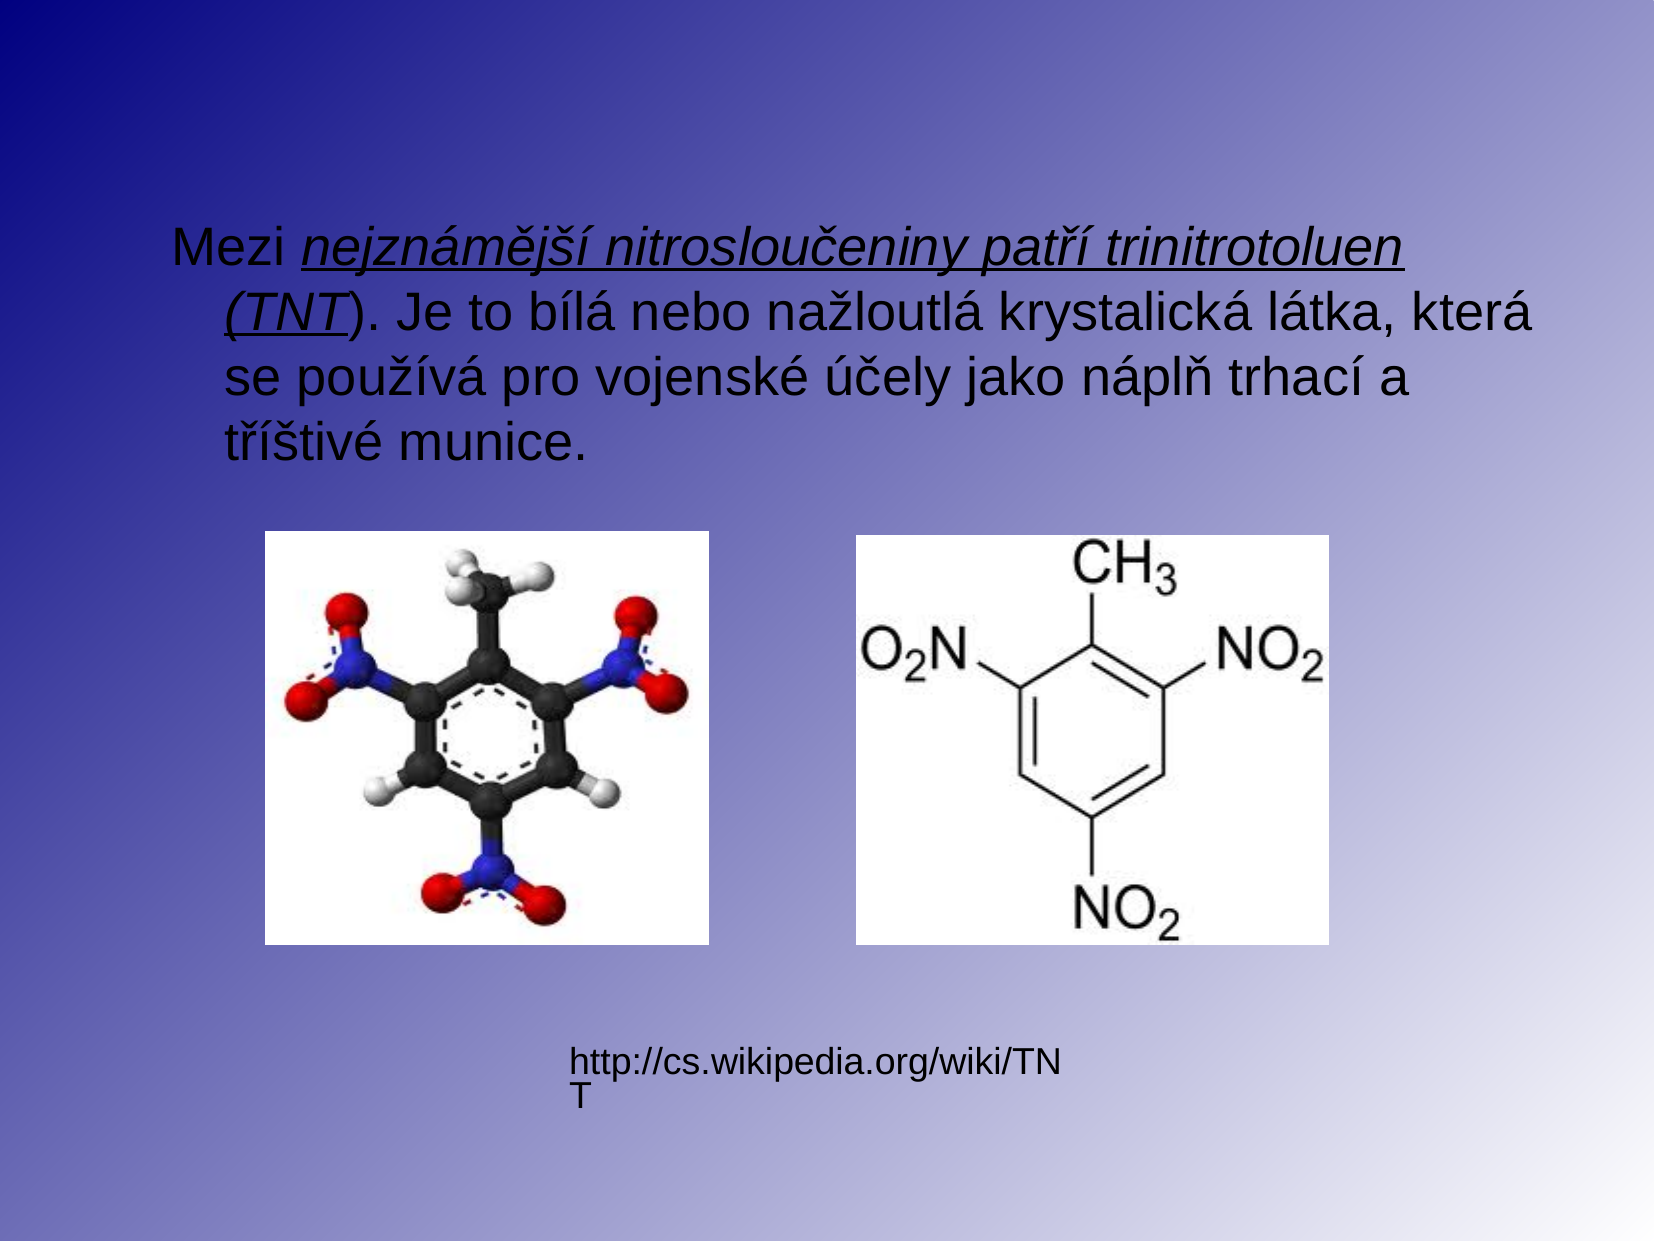

# Mezi nejznámější nitrosloučeniny patří trinitrotoluen (TNT). Je to bílá nebo nažloutlá krystalická látka, která se používá pro vojenské účely jako náplň trhací a tříštivé munice.
http://cs.wikipedia.org/wiki/TNT